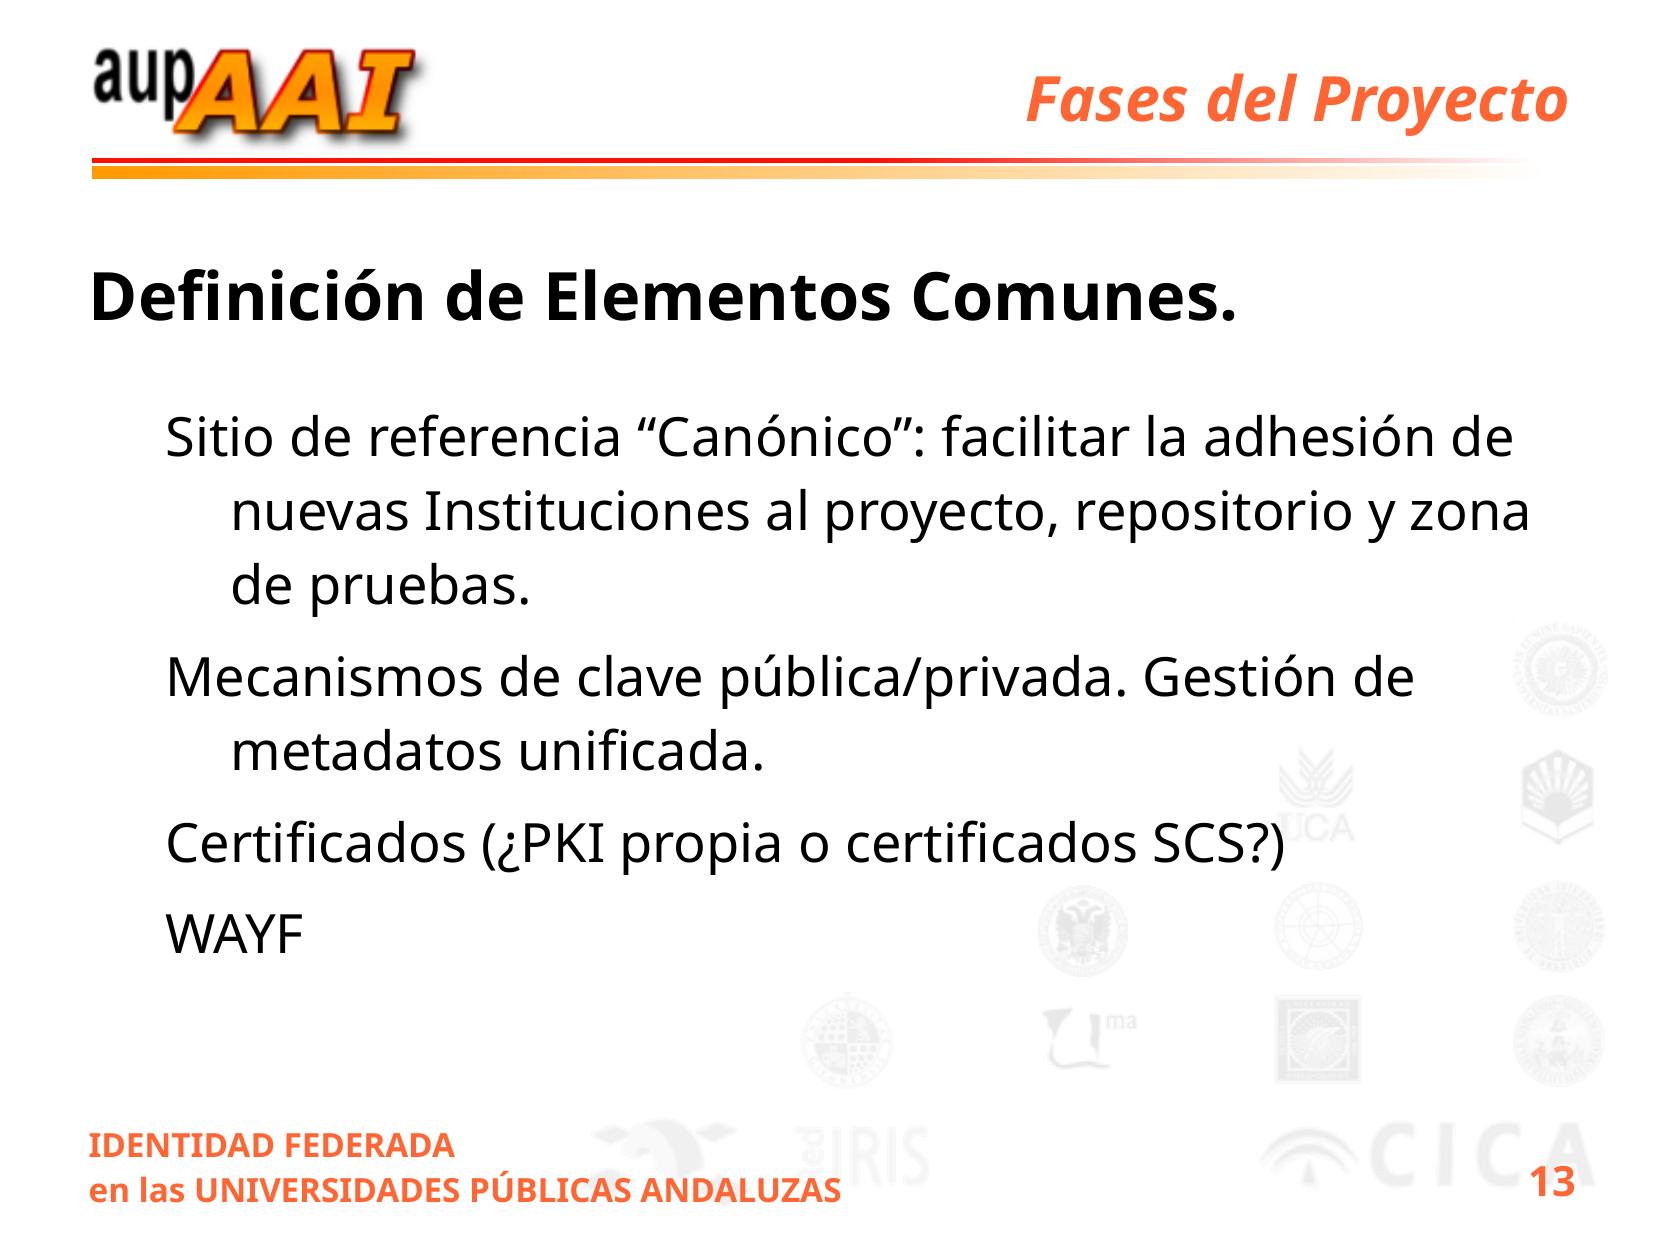

# Fases del Proyecto
Definición de Elementos Comunes.
Sitio de referencia “Canónico”: facilitar la adhesión de nuevas Instituciones al proyecto, repositorio y zona de pruebas.
Mecanismos de clave pública/privada. Gestión de metadatos unificada.
Certificados (¿PKI propia o certificados SCS?)
WAYF
13